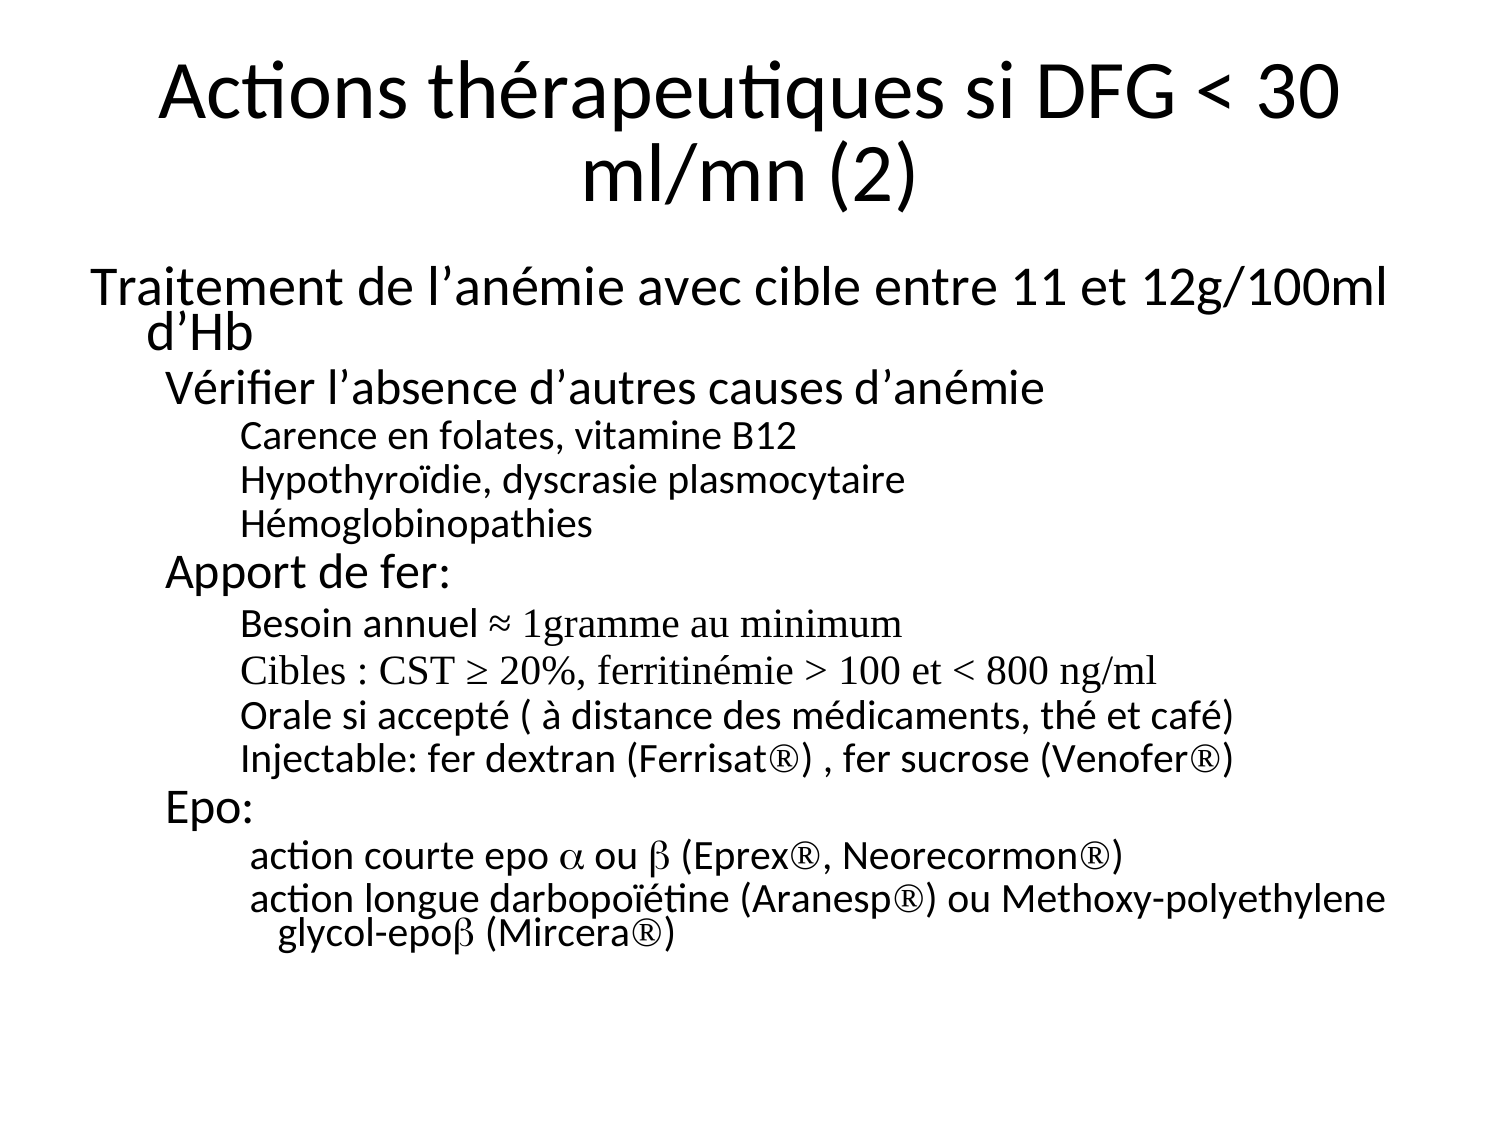

# Actions thérapeutiques si DFG < 30 ml/mn (2)
Traitement de l’anémie avec cible entre 11 et 12g/100ml d’Hb
Vérifier l’absence d’autres causes d’anémie
Carence en folates, vitamine B12
Hypothyroïdie, dyscrasie plasmocytaire
Hémoglobinopathies
Apport de fer:
Besoin annuel ≈ 1gramme au minimum
Cibles : CST ≥ 20%, ferritinémie > 100 et < 800 ng/ml
Orale si accepté ( à distance des médicaments, thé et café)
Injectable: fer dextran (Ferrisat) , fer sucrose (Venofer)
Epo:
 action courte epo  ou  (Eprex, Neorecormon)
 action longue darbopoïétine (Aranesp) ou Methoxy-polyethylene glycol-epo (Mircera)